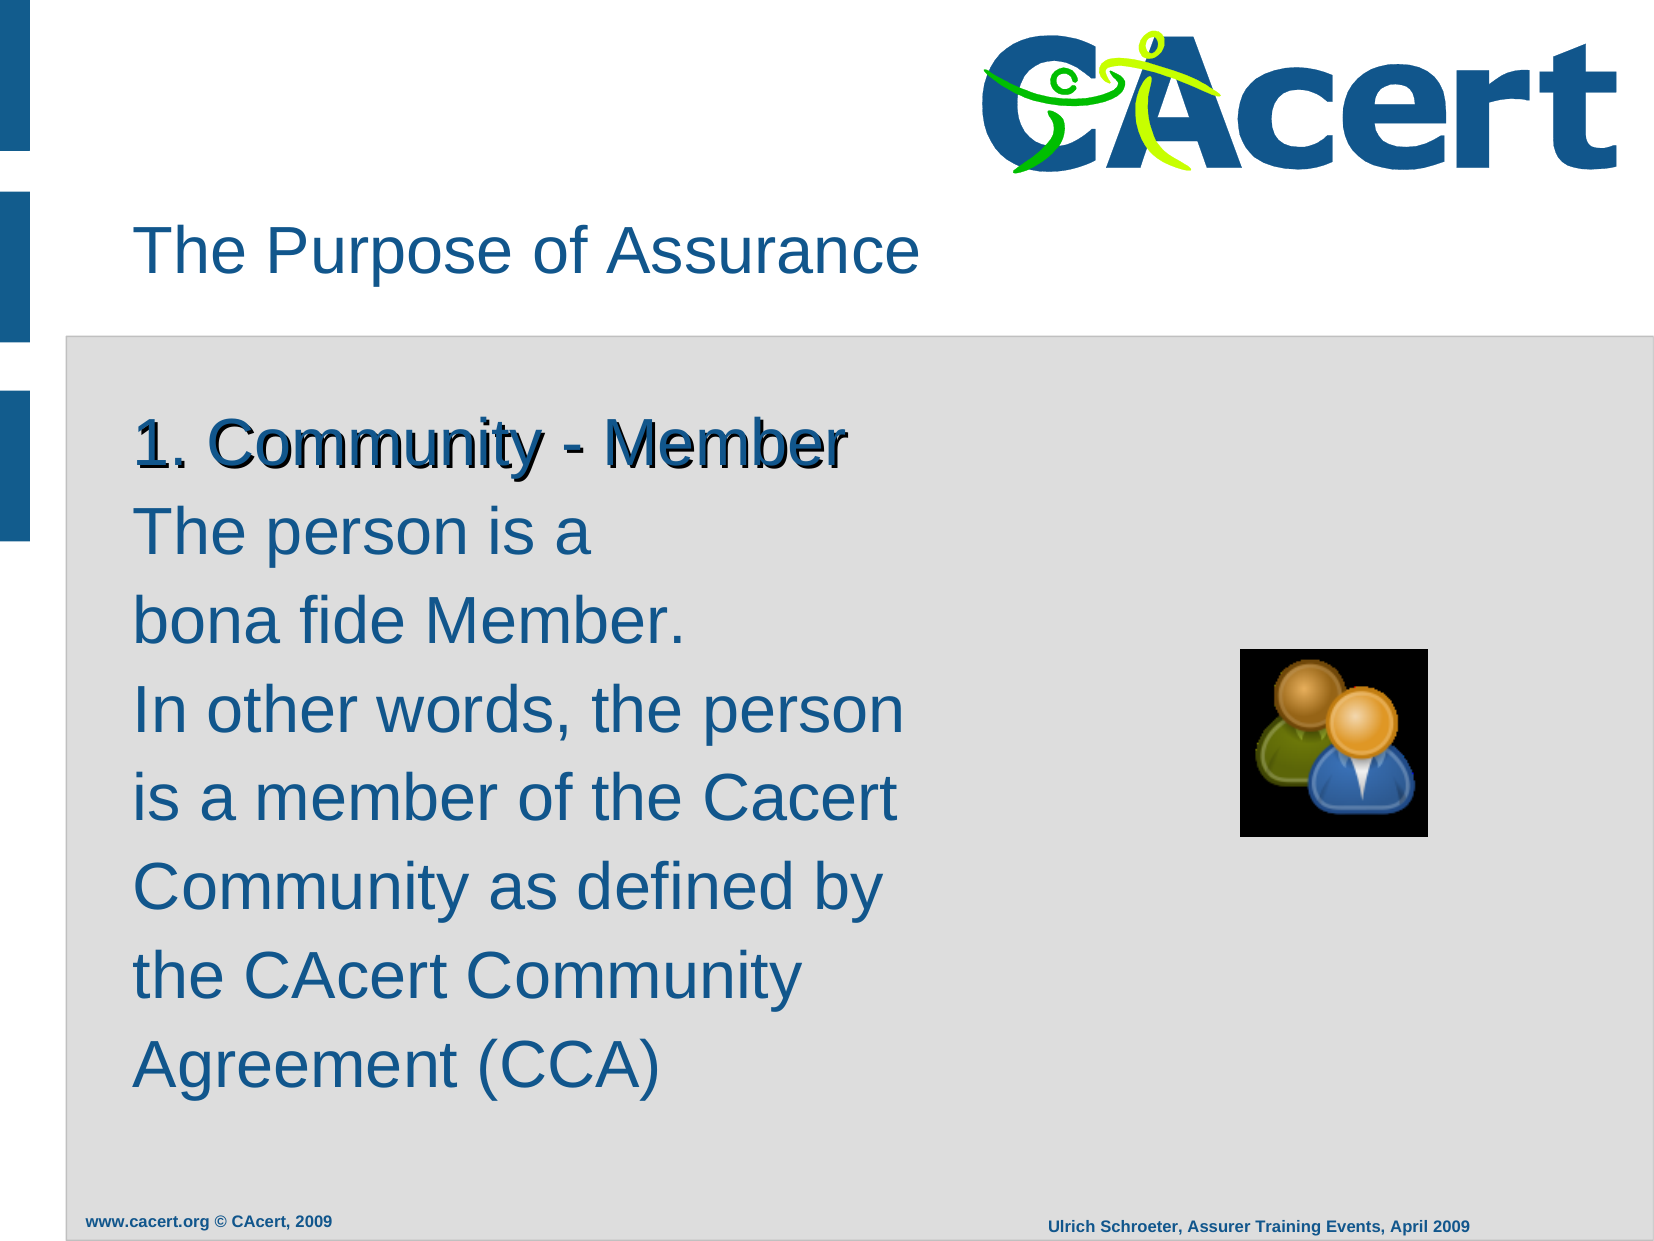

The Purpose of Assurance
1. Community - Member
The person is a
bona fide Member.
In other words, the person
is a member of the Cacert
Community as defined by
the CAcert Community
Agreement (CCA)